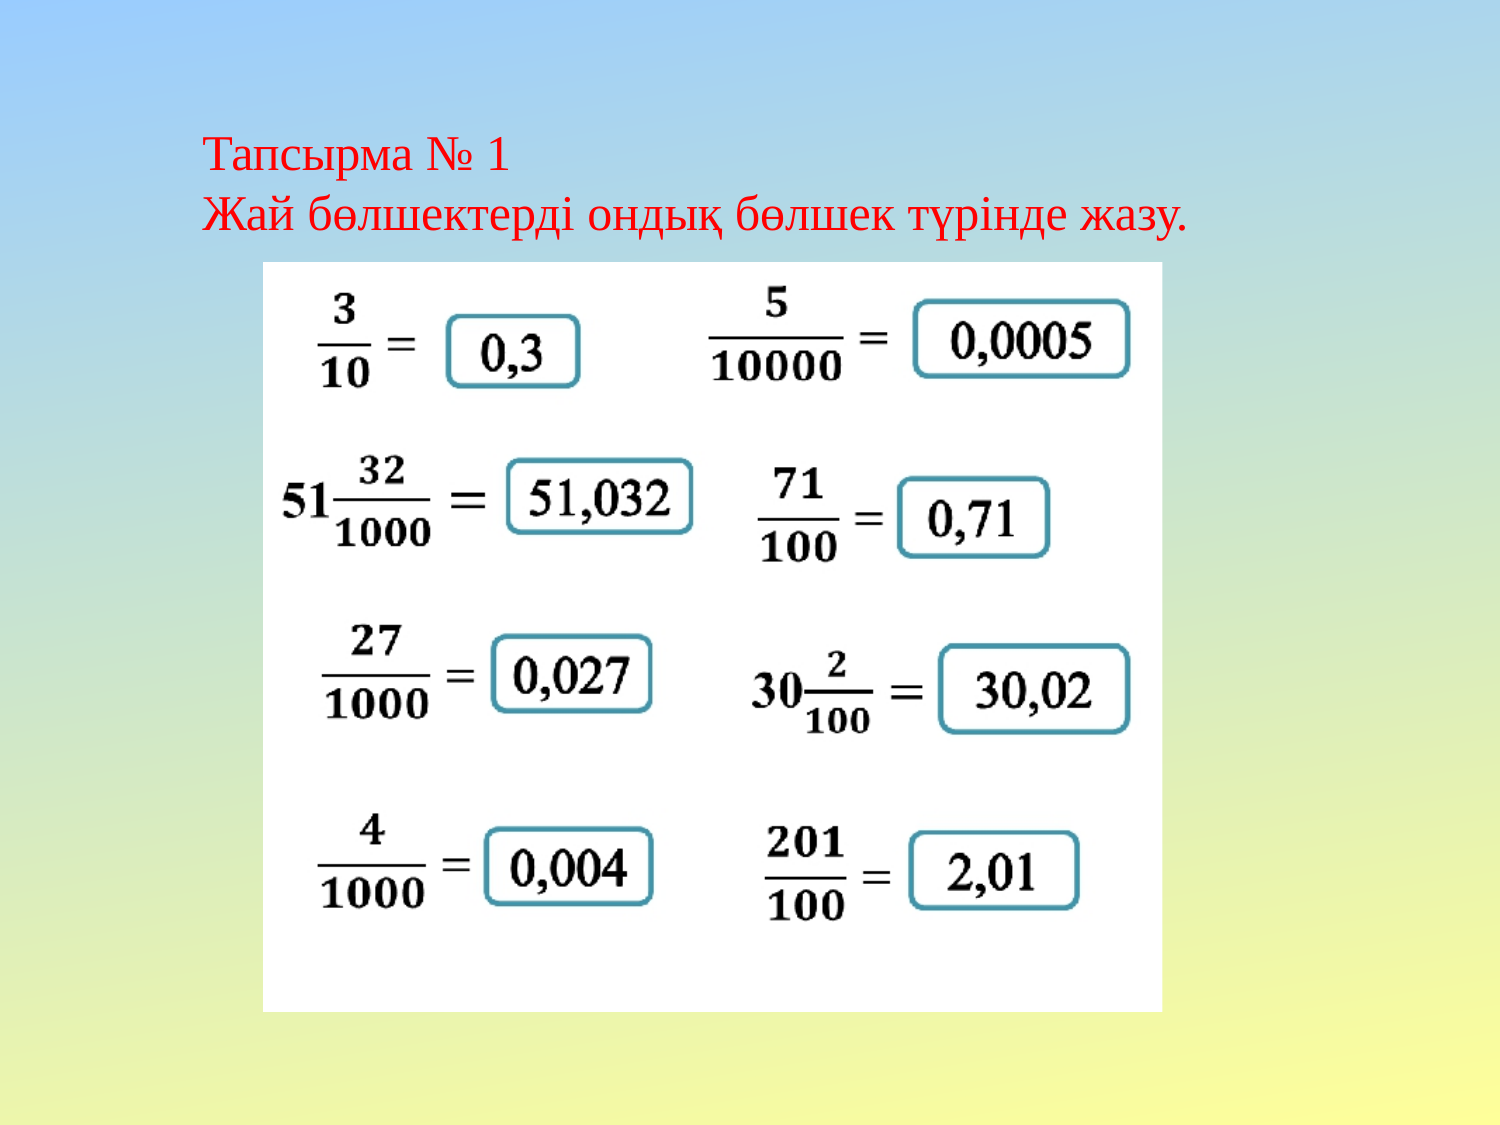

Тапсырма № 1
Жай бөлшектерді ондық бөлшек түрінде жазу.